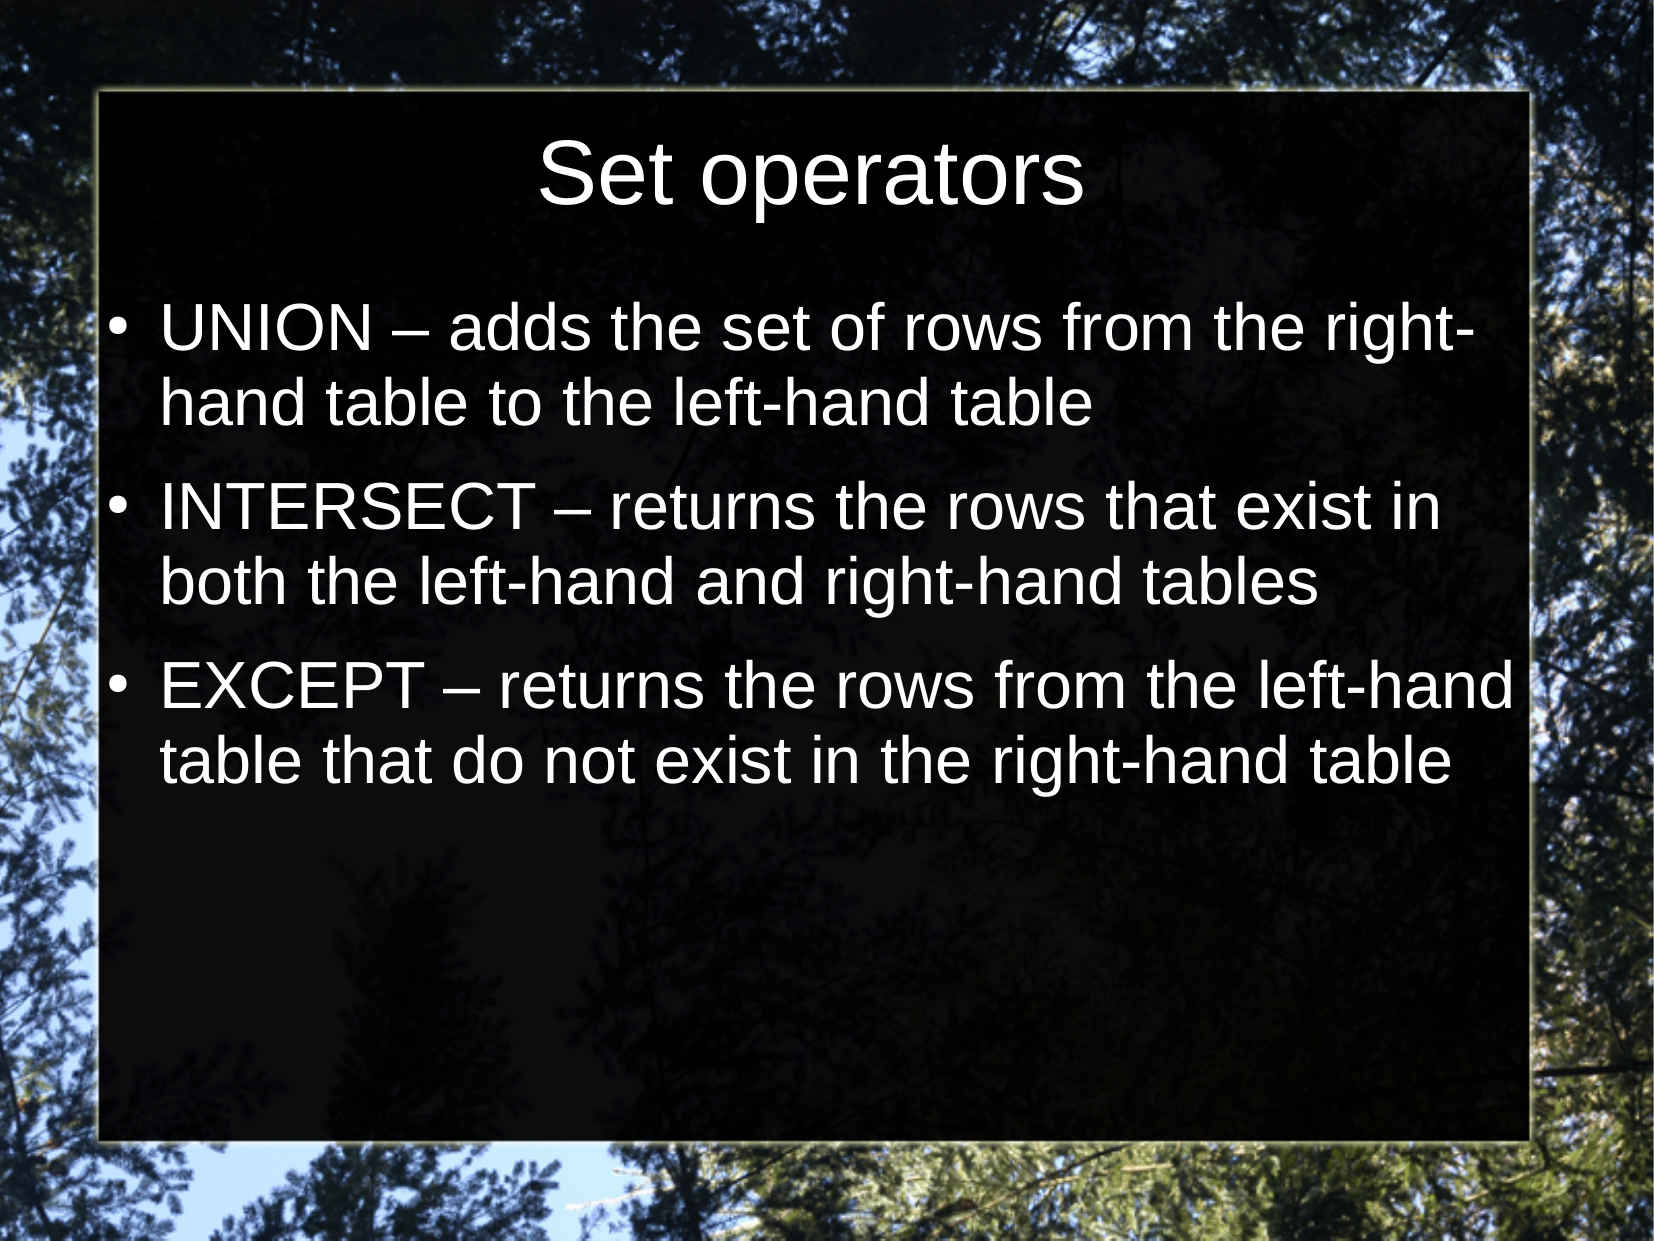

# Set operators
UNION – adds the set of rows from the right-hand table to the left-hand table
INTERSECT – returns the rows that exist in both the left-hand and right-hand tables
EXCEPT – returns the rows from the left-hand table that do not exist in the right-hand table